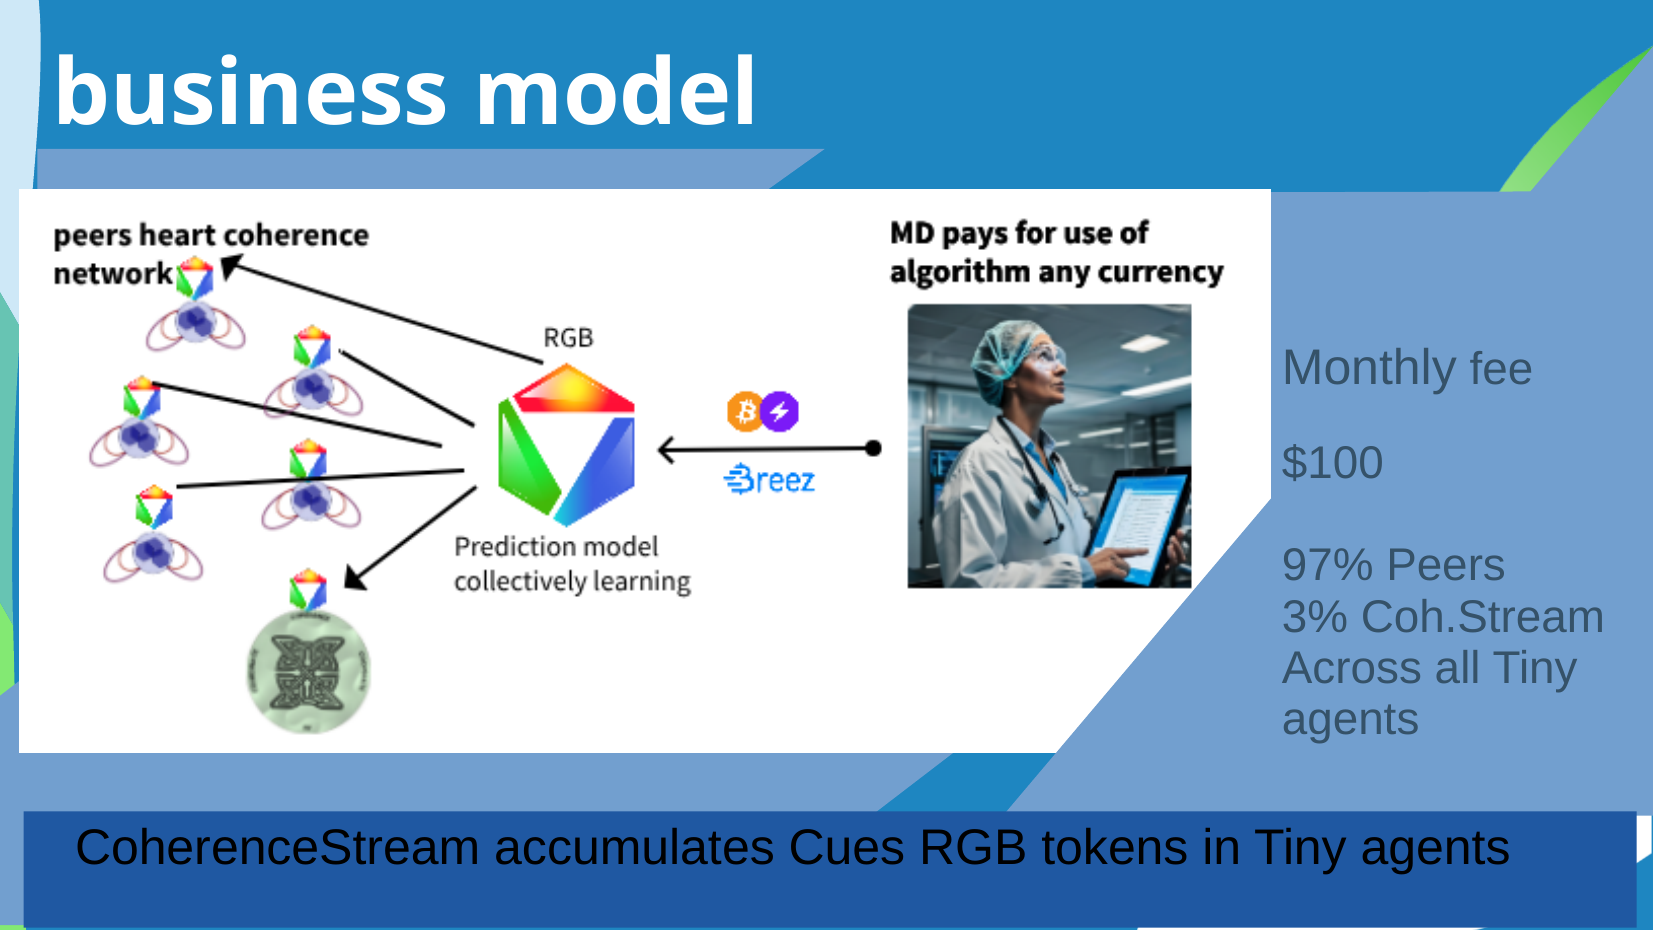

business model
1
Monthly fee
$100
97% Peers
3% Coh.Stream
Across all Tiny agents
CoherenceStream accumulates Cues RGB tokens in Tiny agents